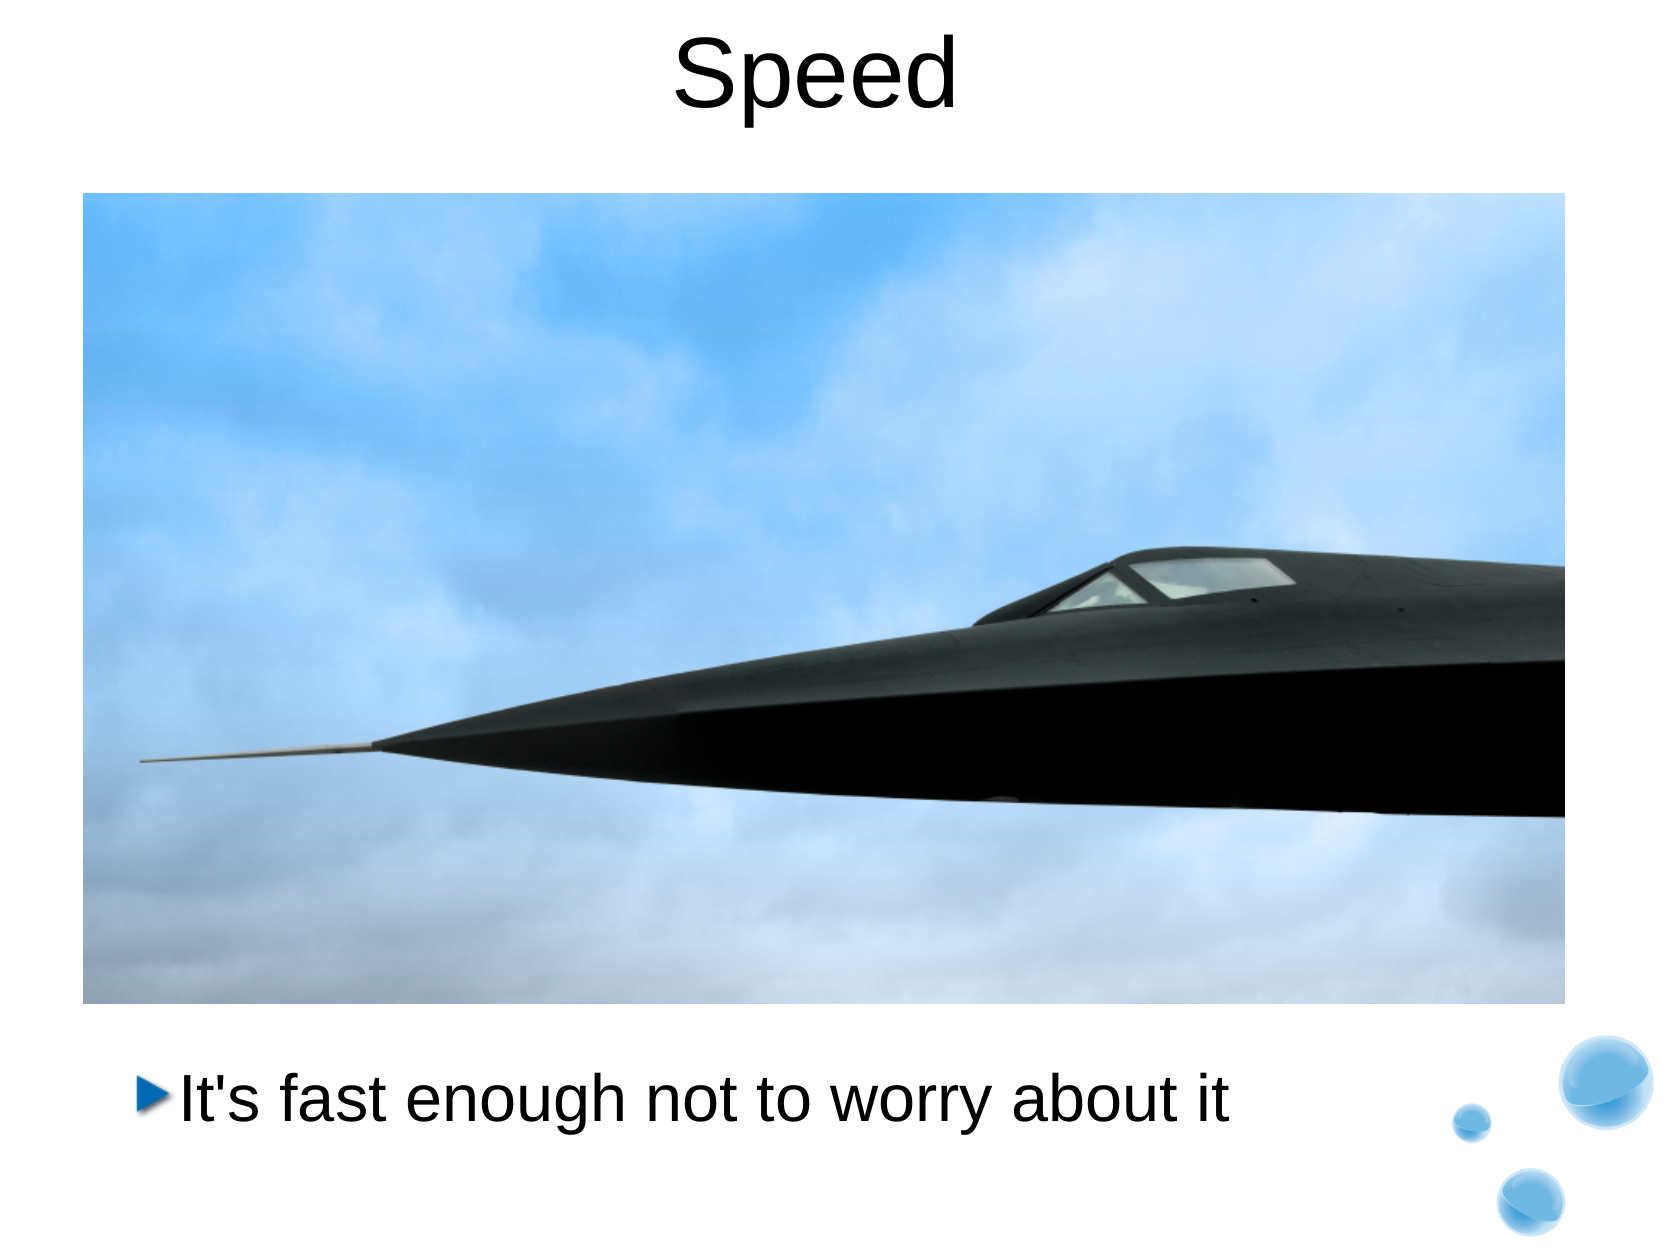

# Speed
It's fast enough not to worry about it